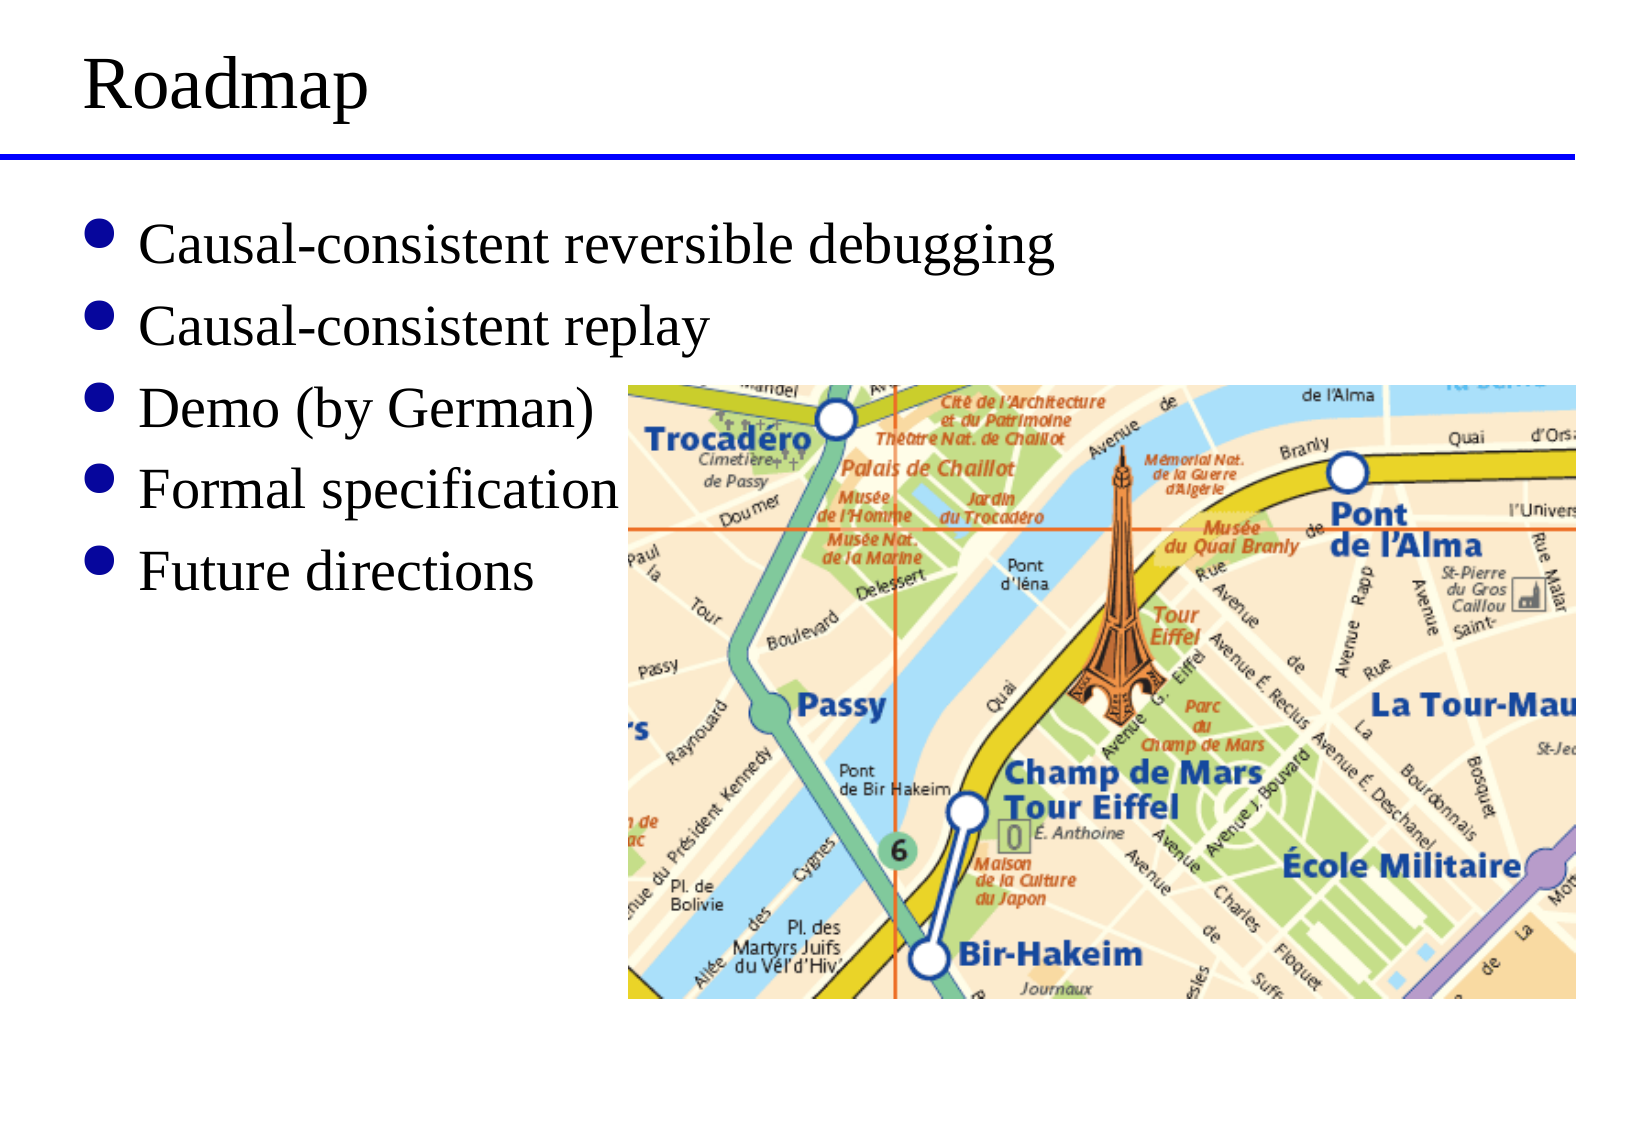

# Roadmap
Causal-consistent reversible debugging
Causal-consistent replay
Demo (by German)
Formal specification
Future directions